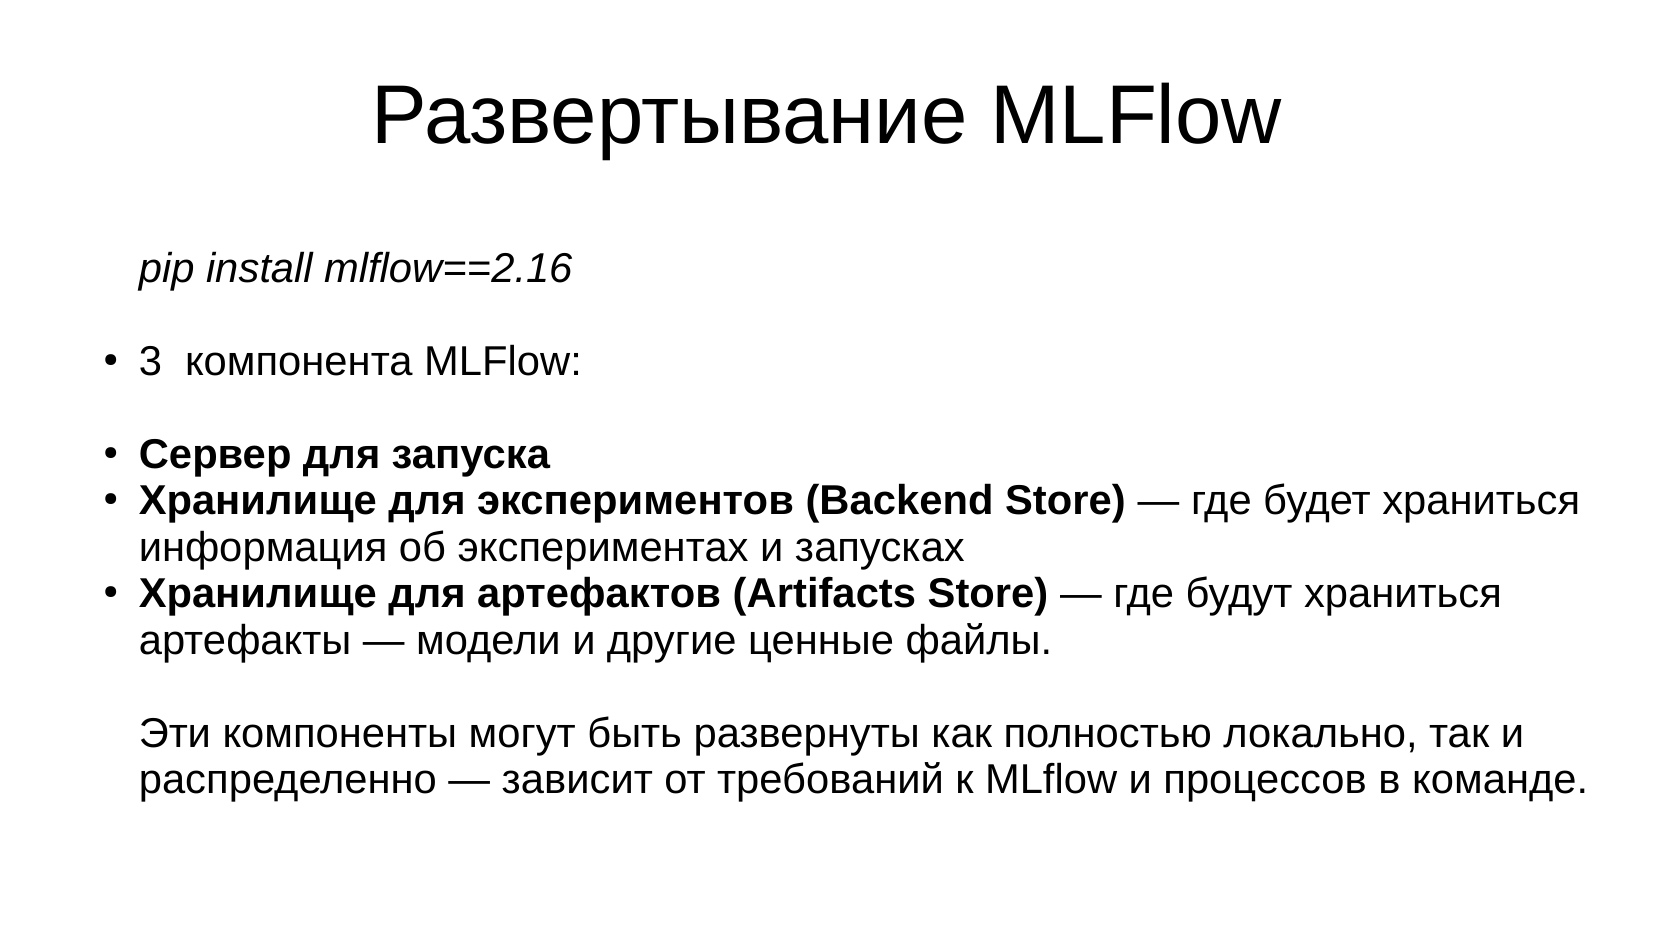

# Развертывание MLFlow
pip install mlflow==2.16
3 компонента MLFlow:
Сервер для запуска
Хранилище для экспериментов (Backend Store) — где будет храниться информация об экспериментах и запусках
Хранилище для артефактов (Artifacts Store) — где будут храниться артефакты — модели и другие ценные файлы.
Эти компоненты могут быть развернуты как полностью локально, так и распределенно — зависит от требований к MLflow и процессов в команде.